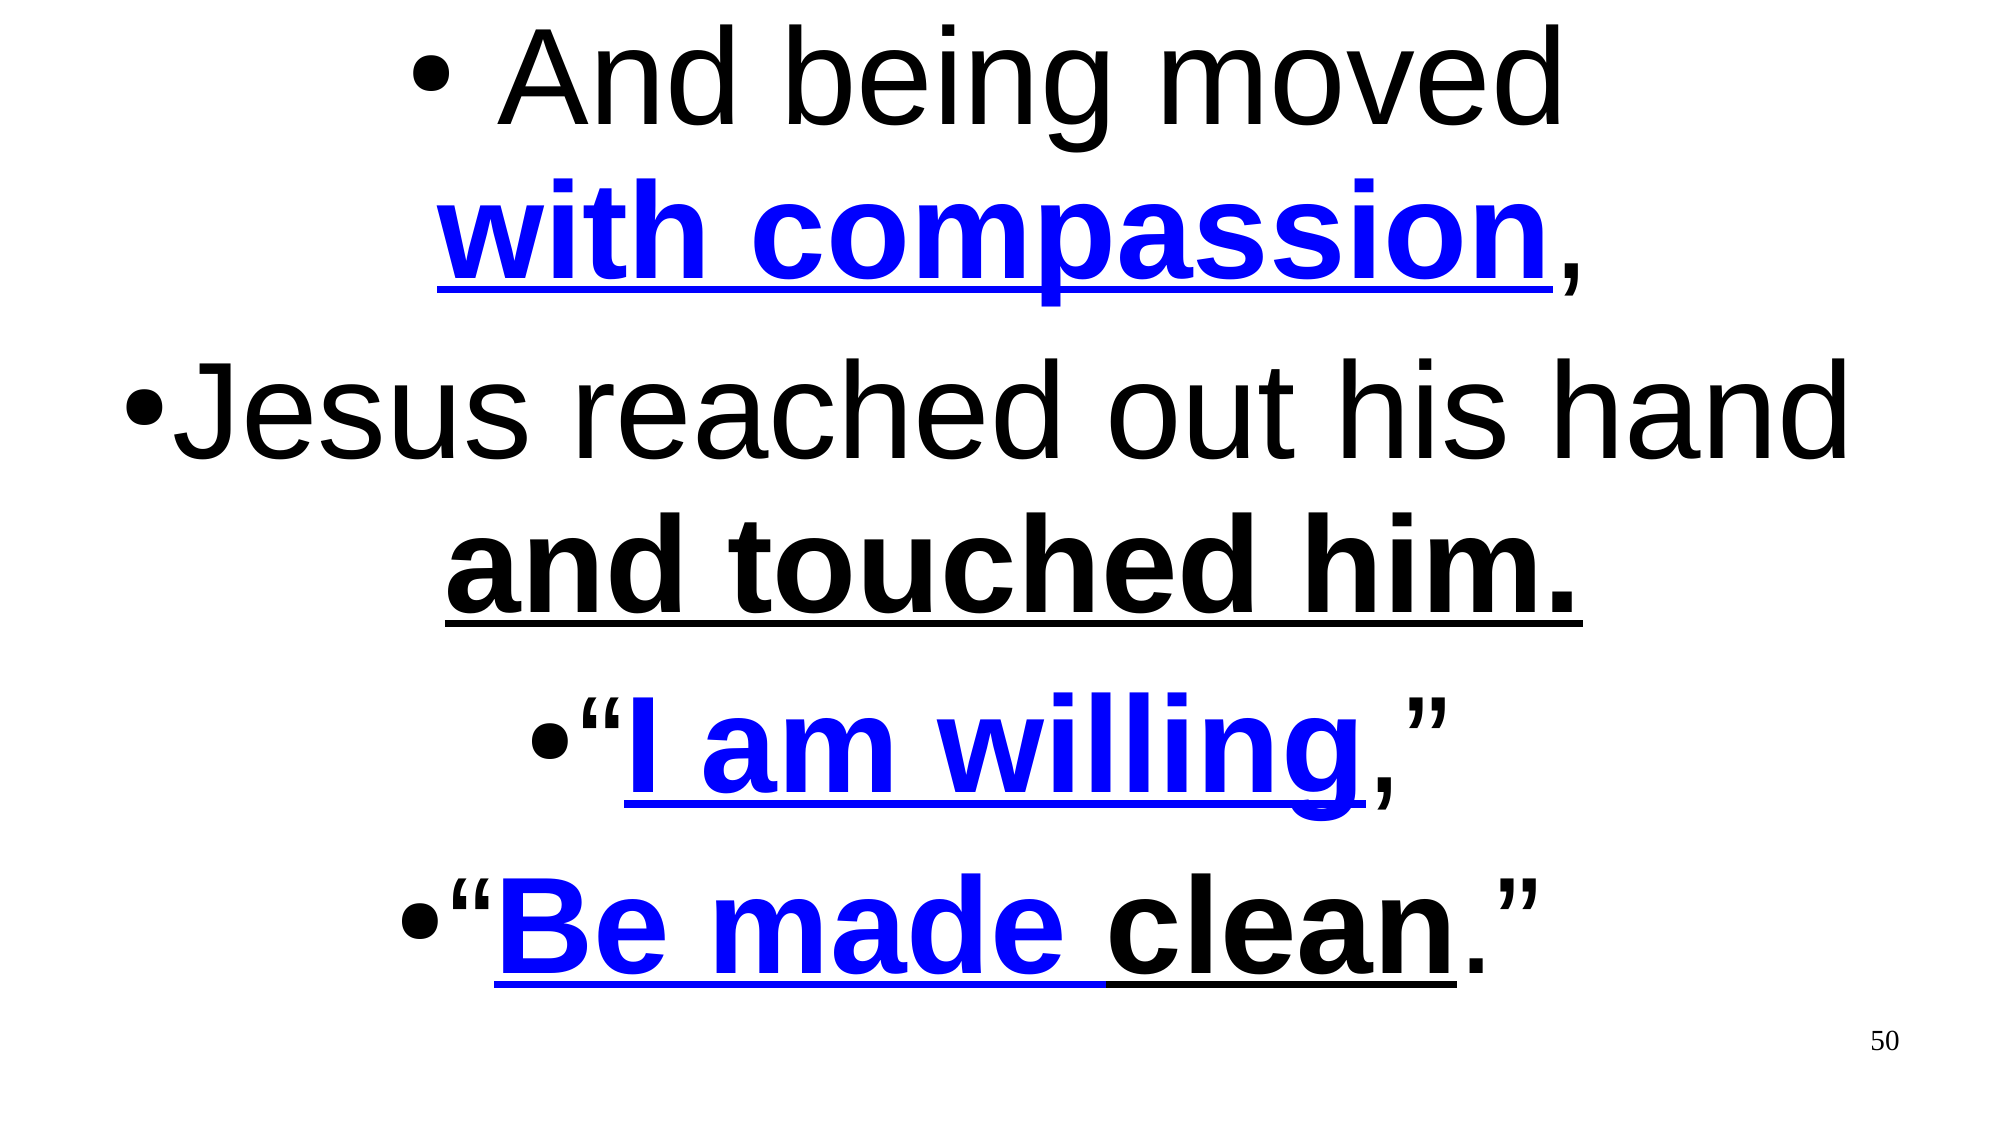

# And being moved with compassion,
Jesus reached out his hand
and touched him.
“I am willing,”
“Be made clean.”
50